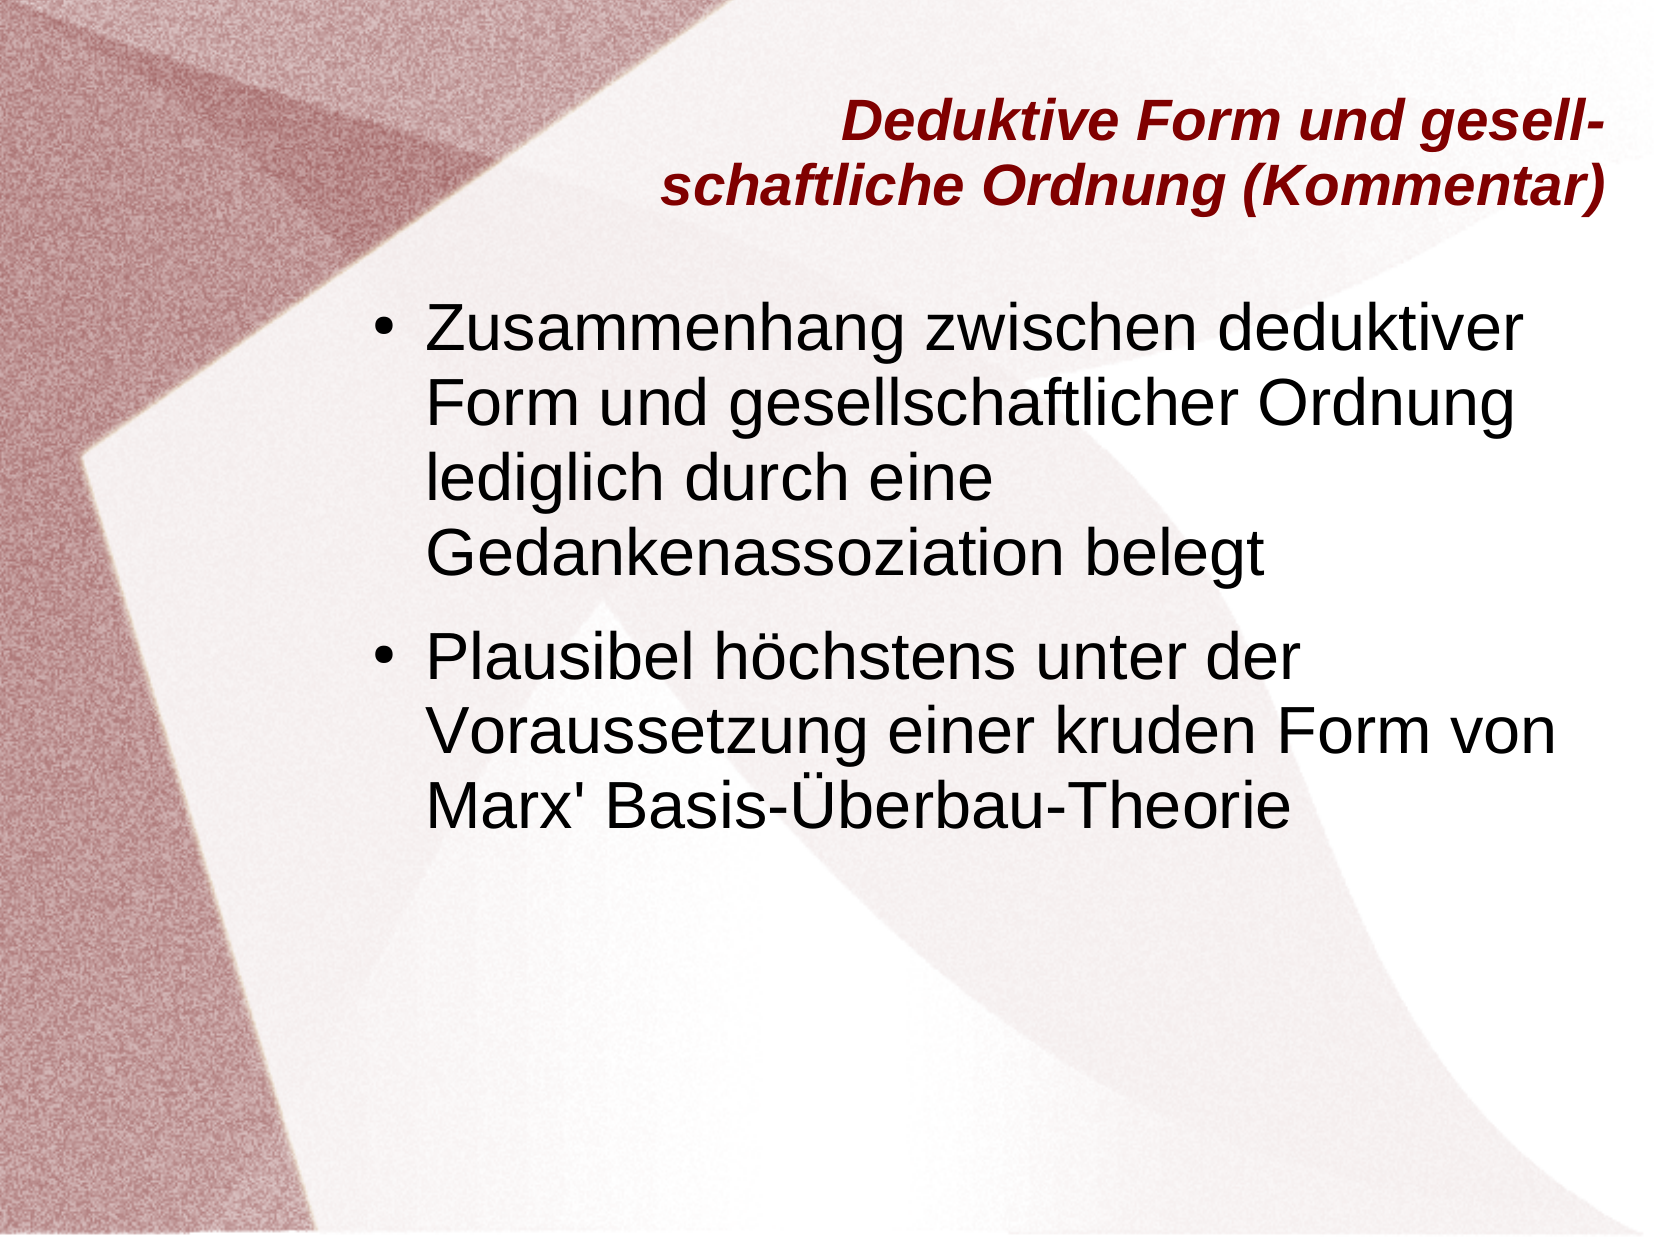

# Deduktive Form und gesell-schaftliche Ordnung (Kommentar)
Zusammenhang zwischen deduktiver Form und gesellschaftlicher Ordnung lediglich durch eine Gedankenassoziation belegt
Plausibel höchstens unter der Voraussetzung einer kruden Form von Marx' Basis-Überbau-Theorie